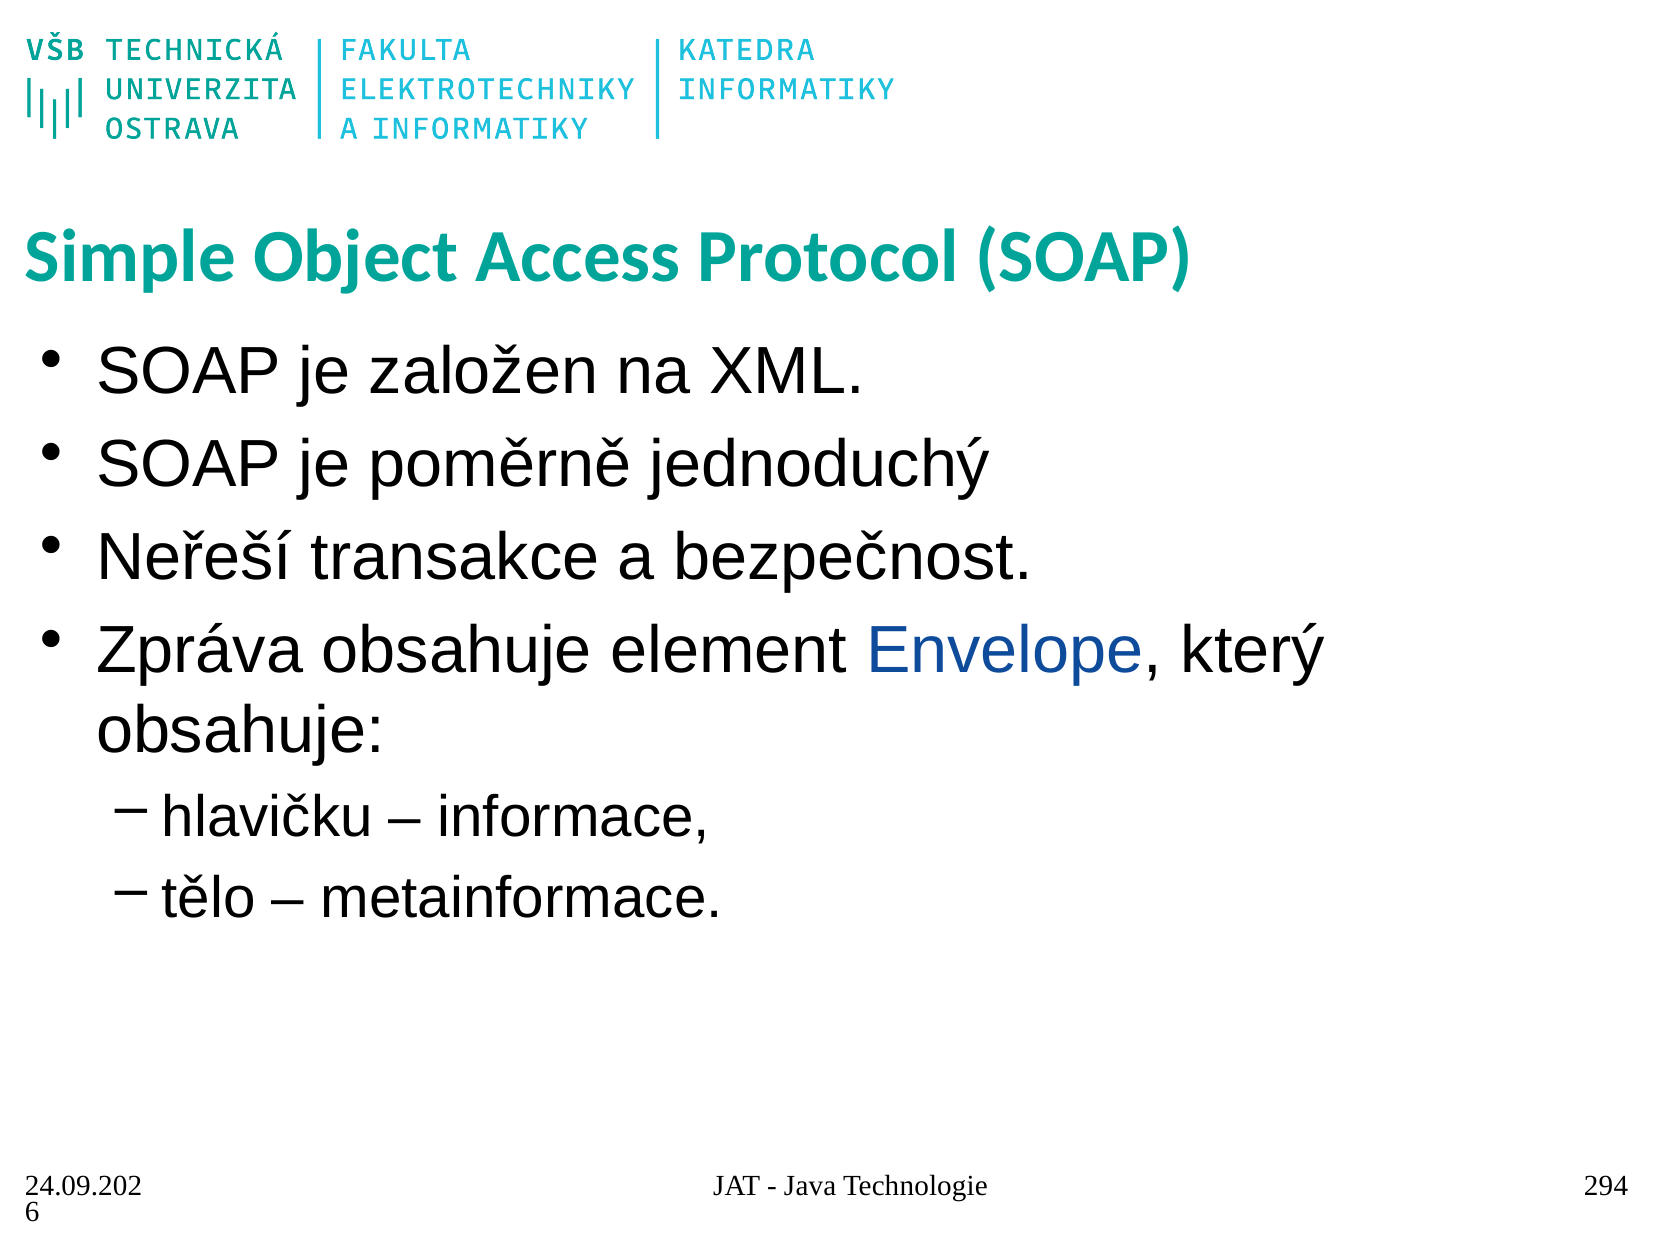

Simple Object Access Protocol (SOAP)
# SOAP je založen na XML.
SOAP je poměrně jednoduchý
Neřeší transakce a bezpečnost.
Zpráva obsahuje element Envelope, který obsahuje:
hlavičku – informace,
tělo – metainformace.
JAT - Java Technologie
294